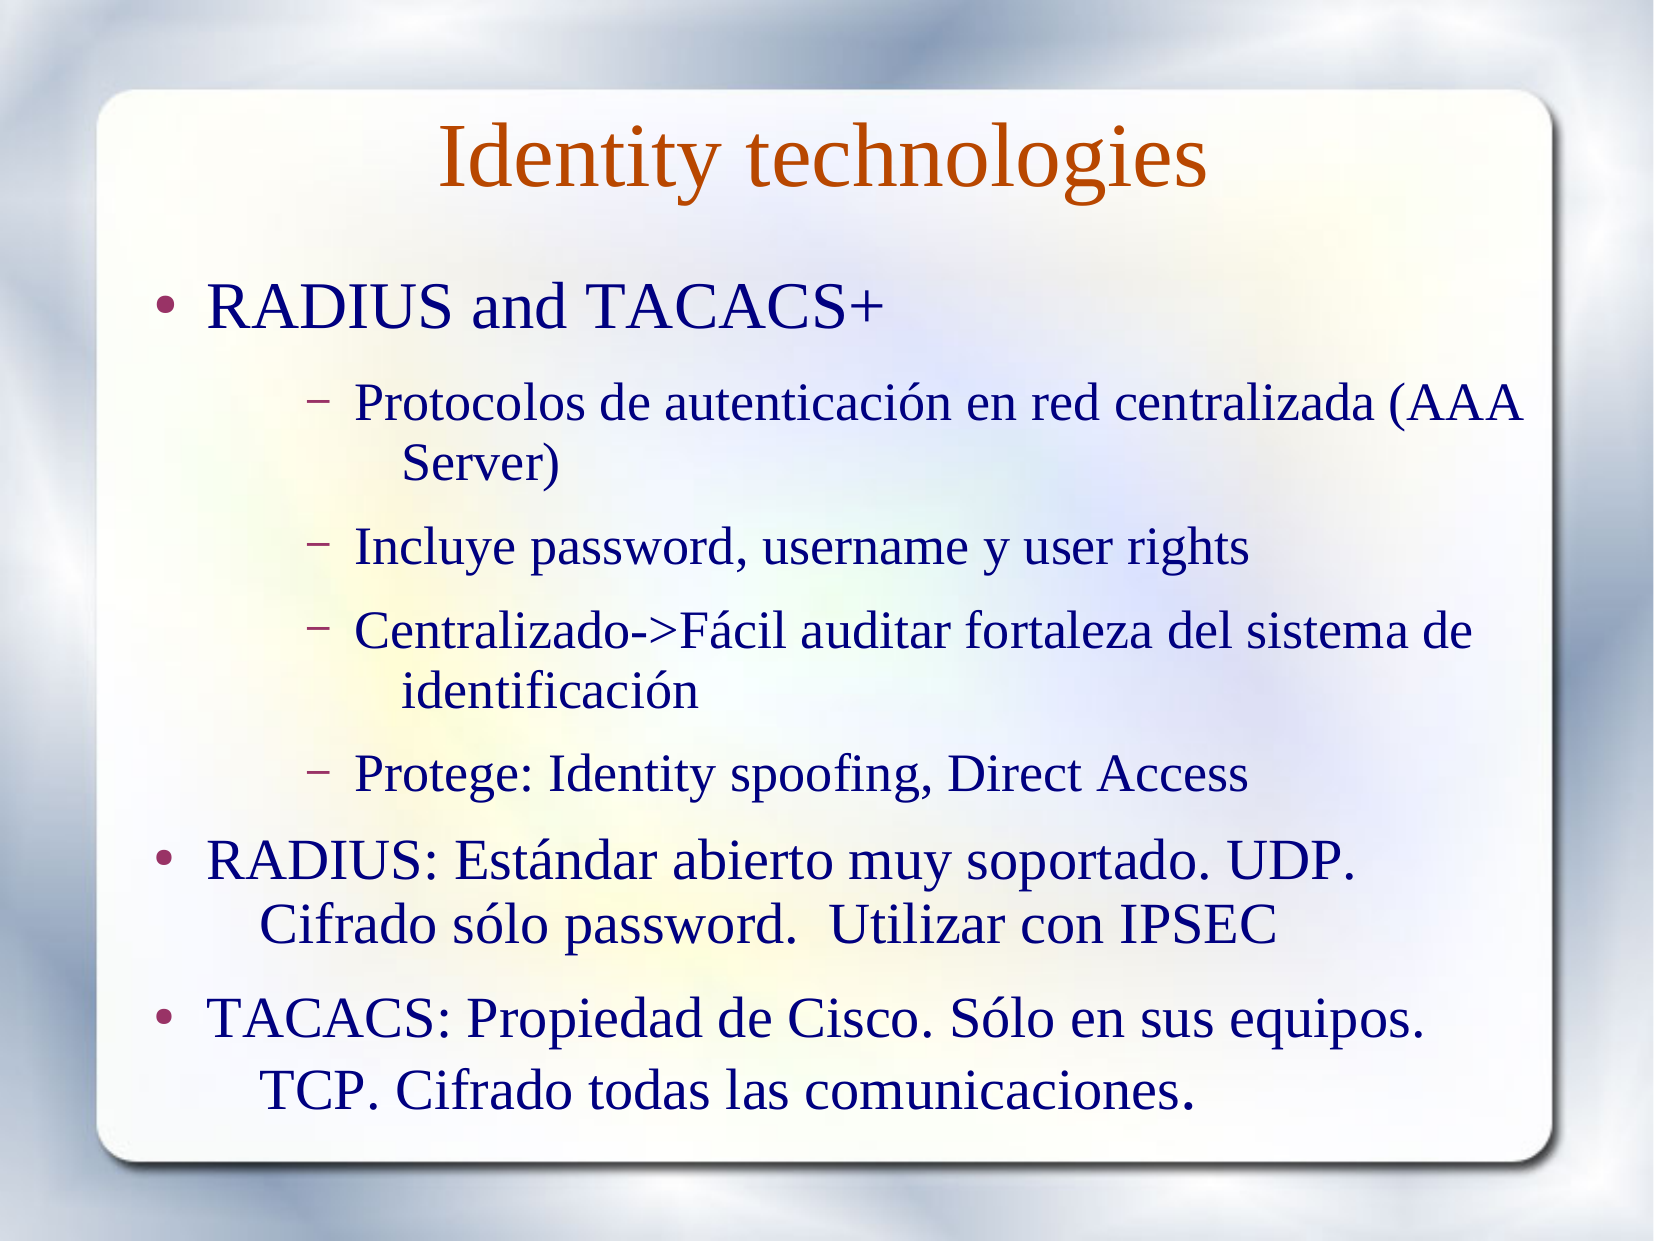

# Identity technologies
RADIUS and TACACS+
Protocolos de autenticación en red centralizada (AAA Server)
Incluye password, username y user rights
Centralizado->Fácil auditar fortaleza del sistema de identificación
Protege: Identity spoofing, Direct Access
RADIUS: Estándar abierto muy soportado. UDP. Cifrado sólo password. Utilizar con IPSEC
TACACS: Propiedad de Cisco. Sólo en sus equipos. TCP. Cifrado todas las comunicaciones.